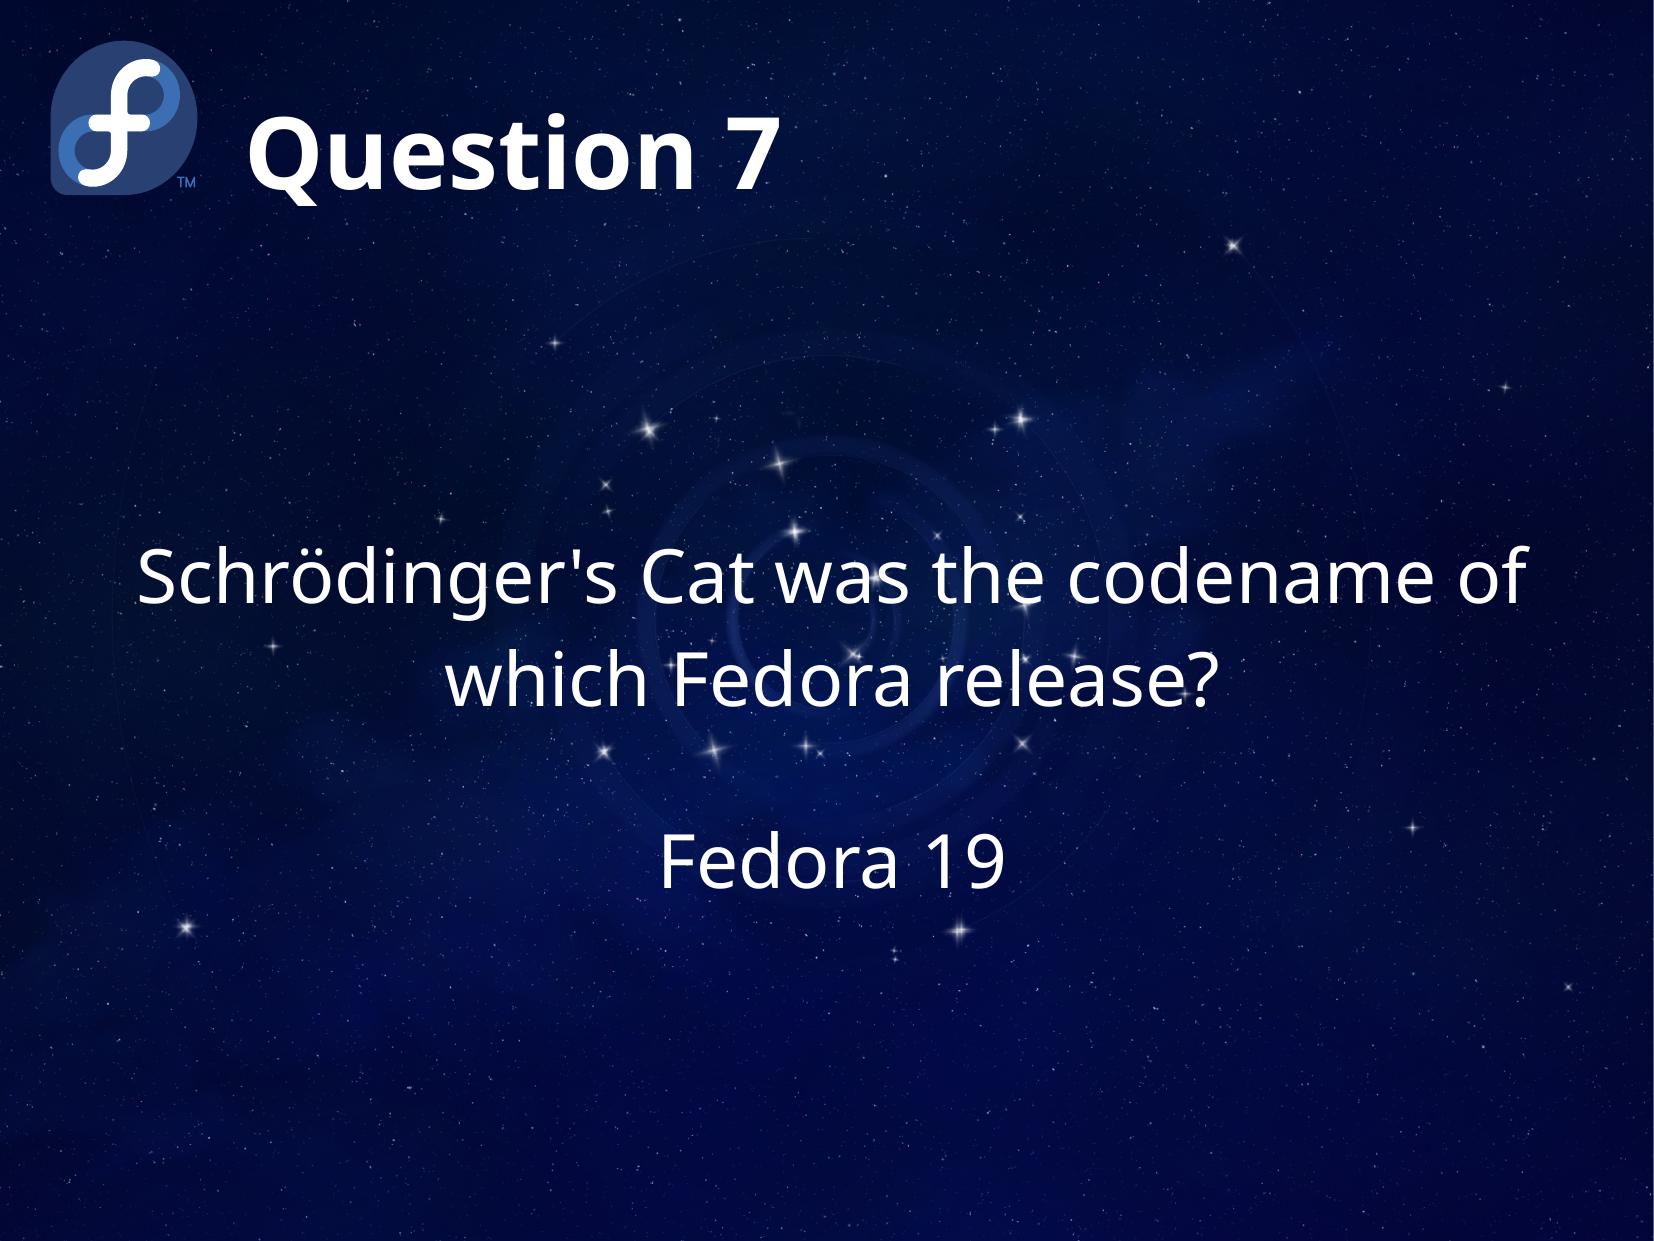

Question 7
Schrödinger's Cat was the codename of which Fedora release?
Fedora 19